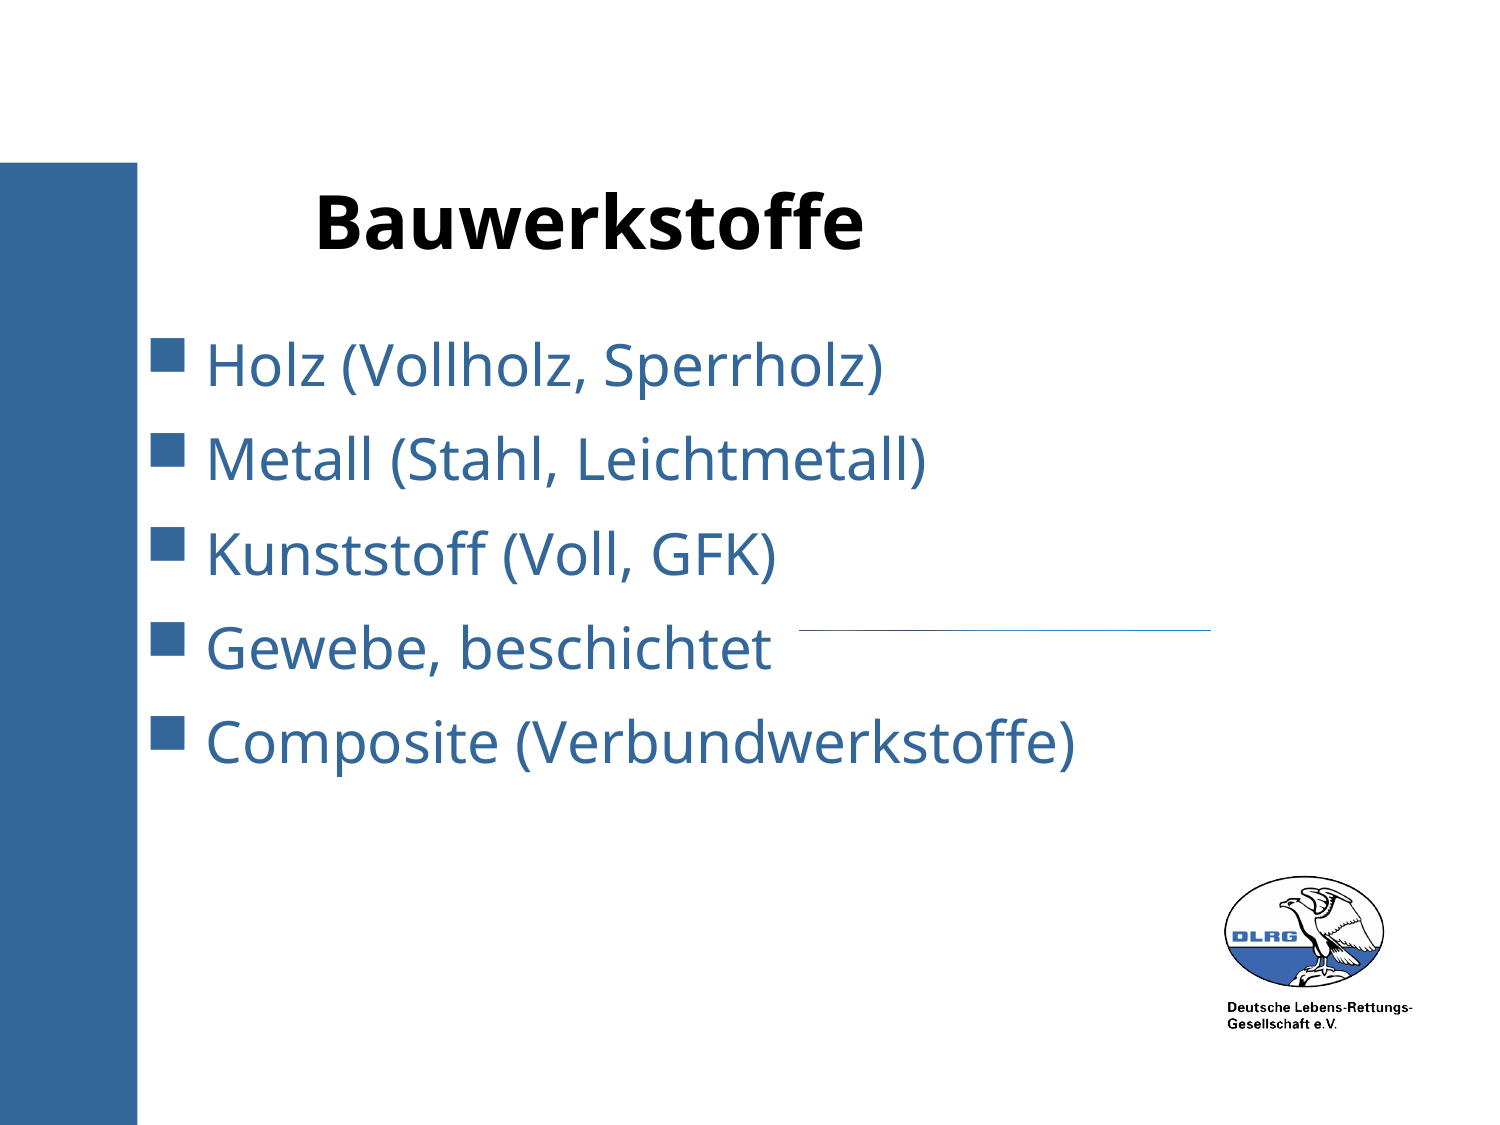

#
Bauwerkstoffe
 Holz (Vollholz, Sperrholz)
 Metall (Stahl, Leichtmetall)
 Kunststoff (Voll, GFK)
 Gewebe, beschichtet
 Composite (Verbundwerkstoffe)